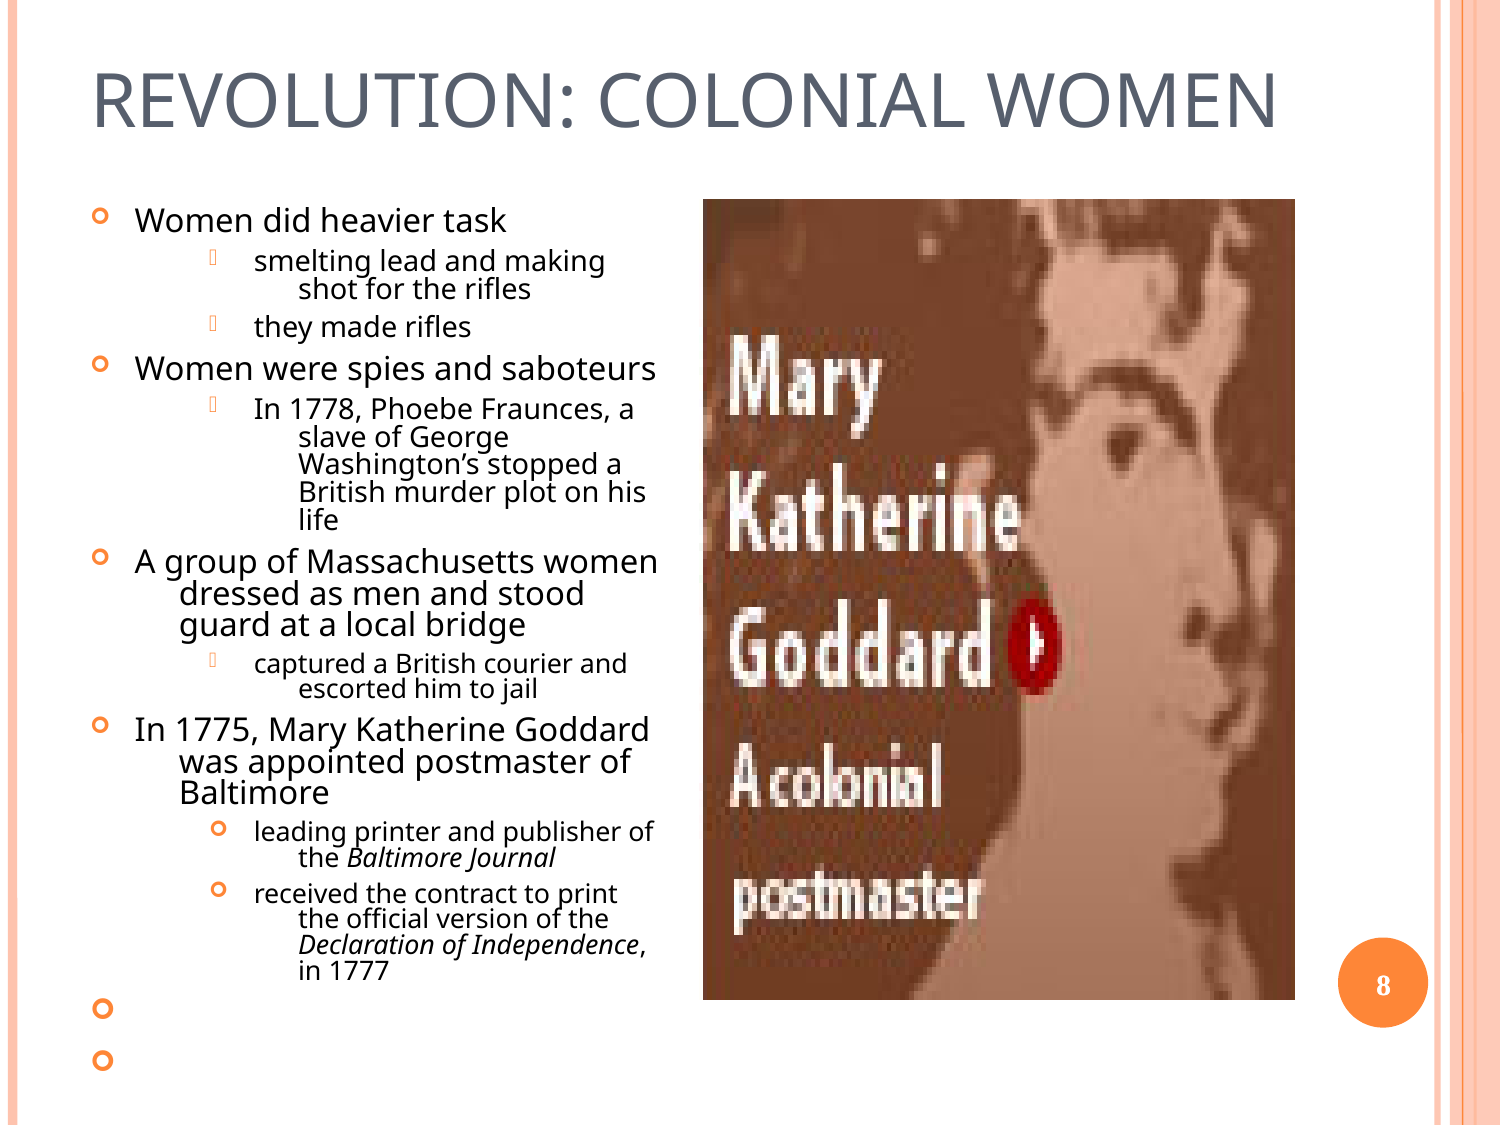

# Revolution: Colonial Women
Women did heavier task
smelting lead and making shot for the rifles
they made rifles
Women were spies and saboteurs
In 1778, Phoebe Fraunces, a slave of George Washington’s stopped a British murder plot on his life
A group of Massachusetts women dressed as men and stood guard at a local bridge
captured a British courier and escorted him to jail
In 1775, Mary Katherine Goddard was appointed postmaster of Baltimore
leading printer and publisher of the Baltimore Journal
received the contract to print the official version of the Declaration of Independence, in 1777